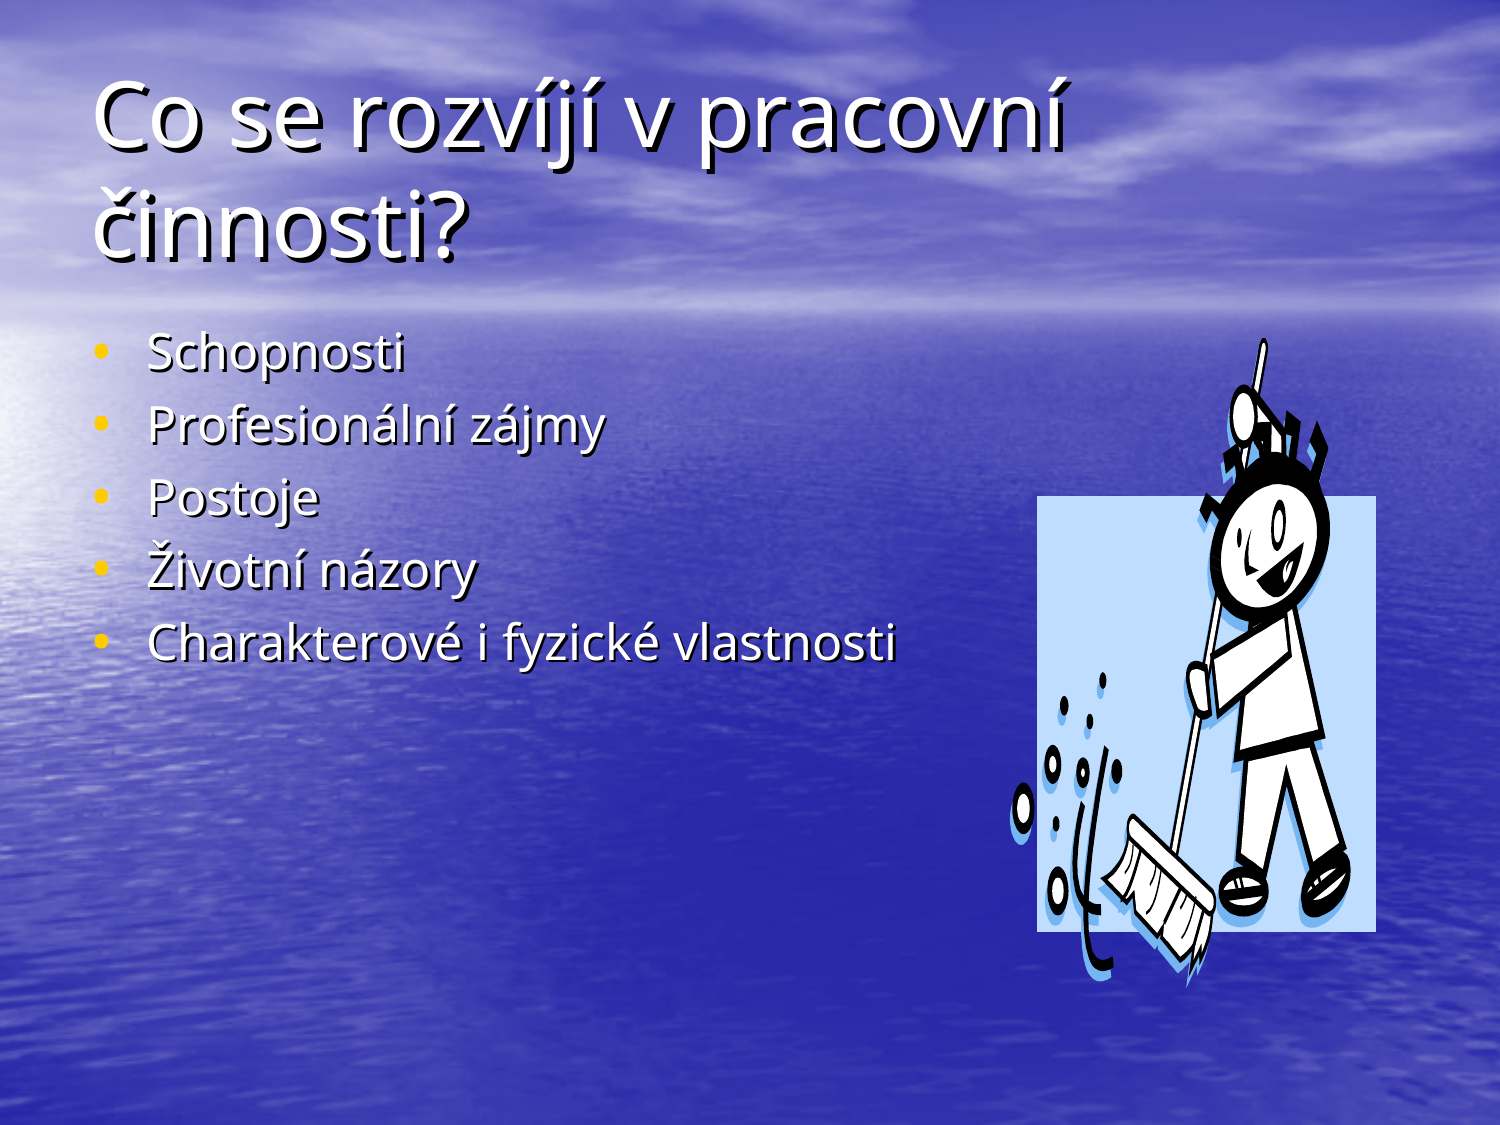

# Co se rozvíjí v pracovní činnosti?
Schopnosti
Profesionální zájmy
Postoje
Životní názory
Charakterové i fyzické vlastnosti